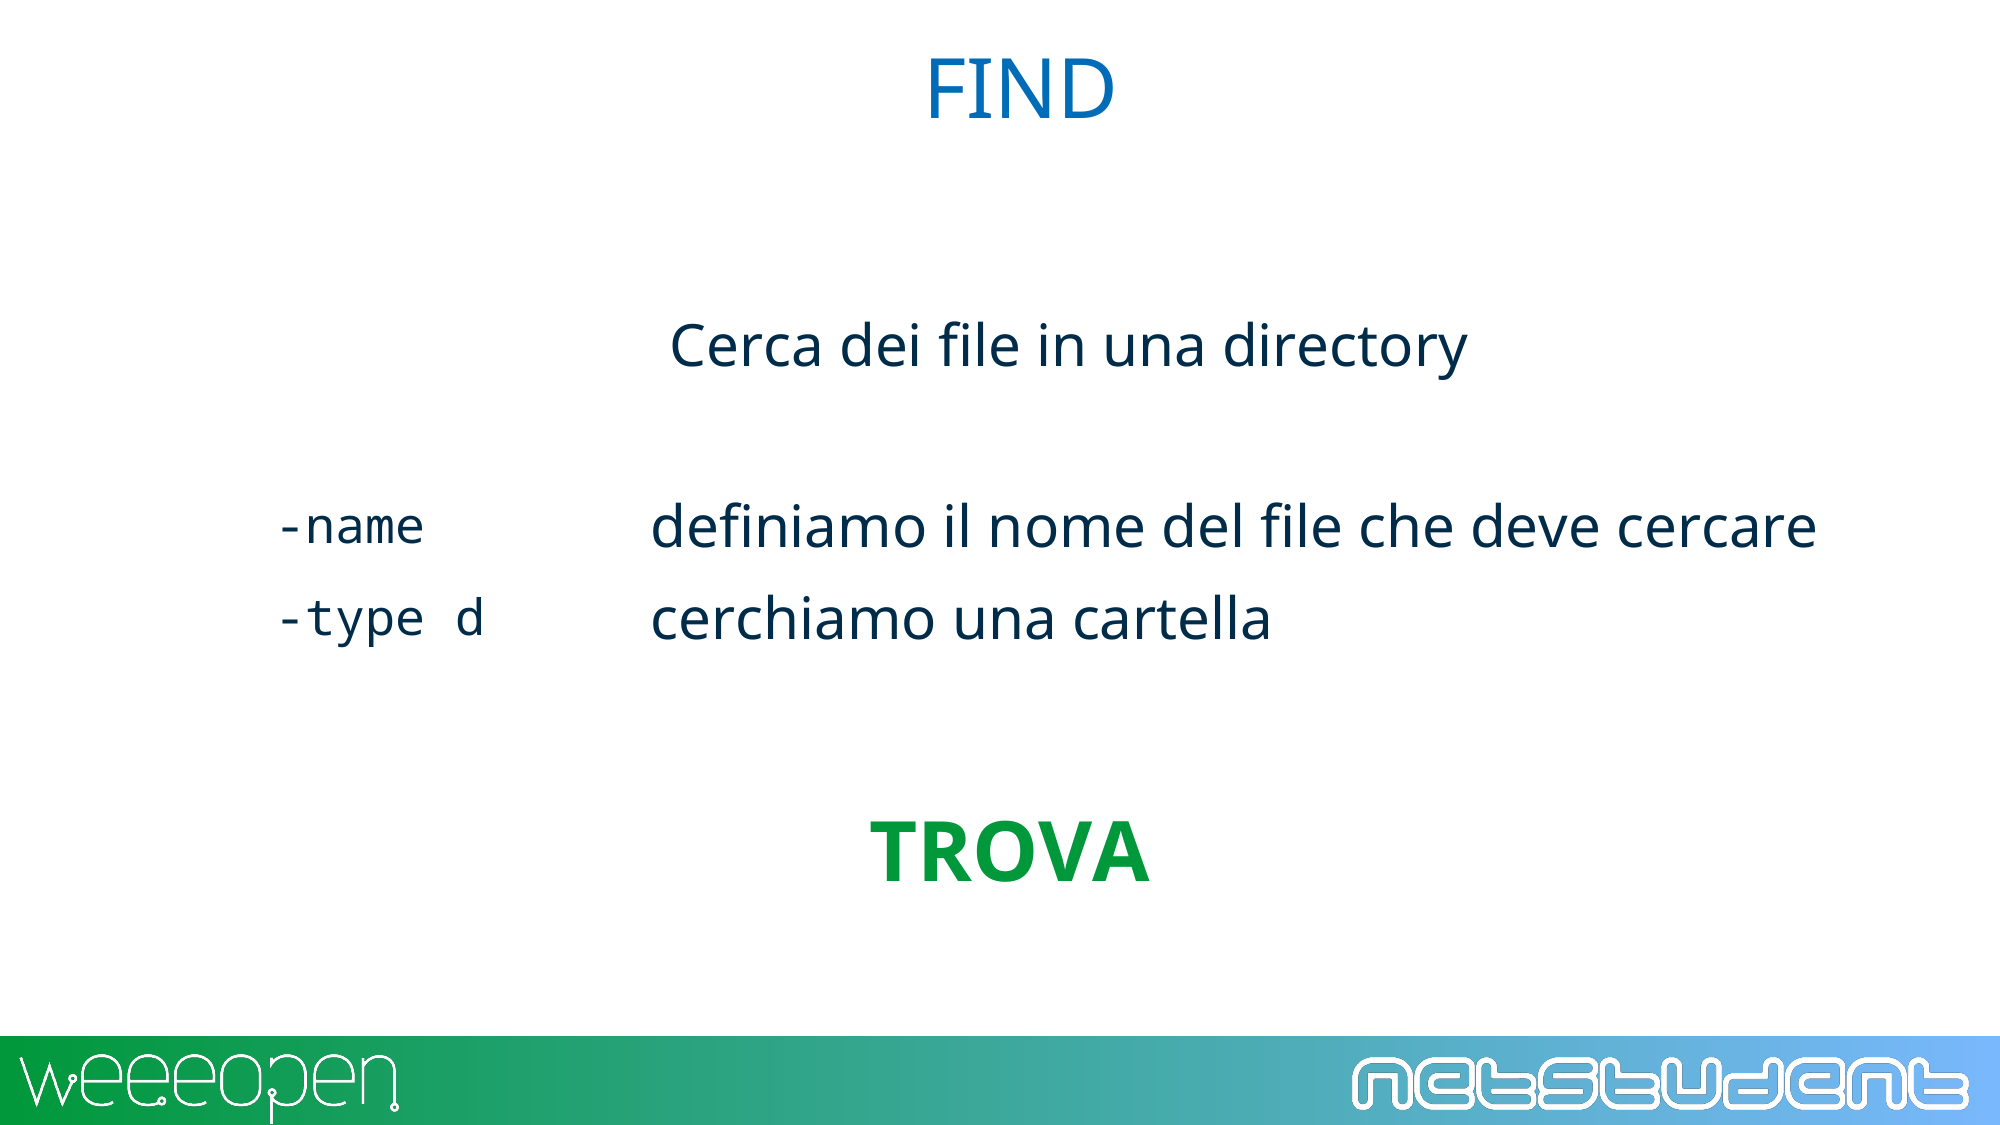

FIND
Cerca dei file in una directory
definiamo il nome del file che deve cercare
-name
cerchiamo una cartella
-type d
TROVA